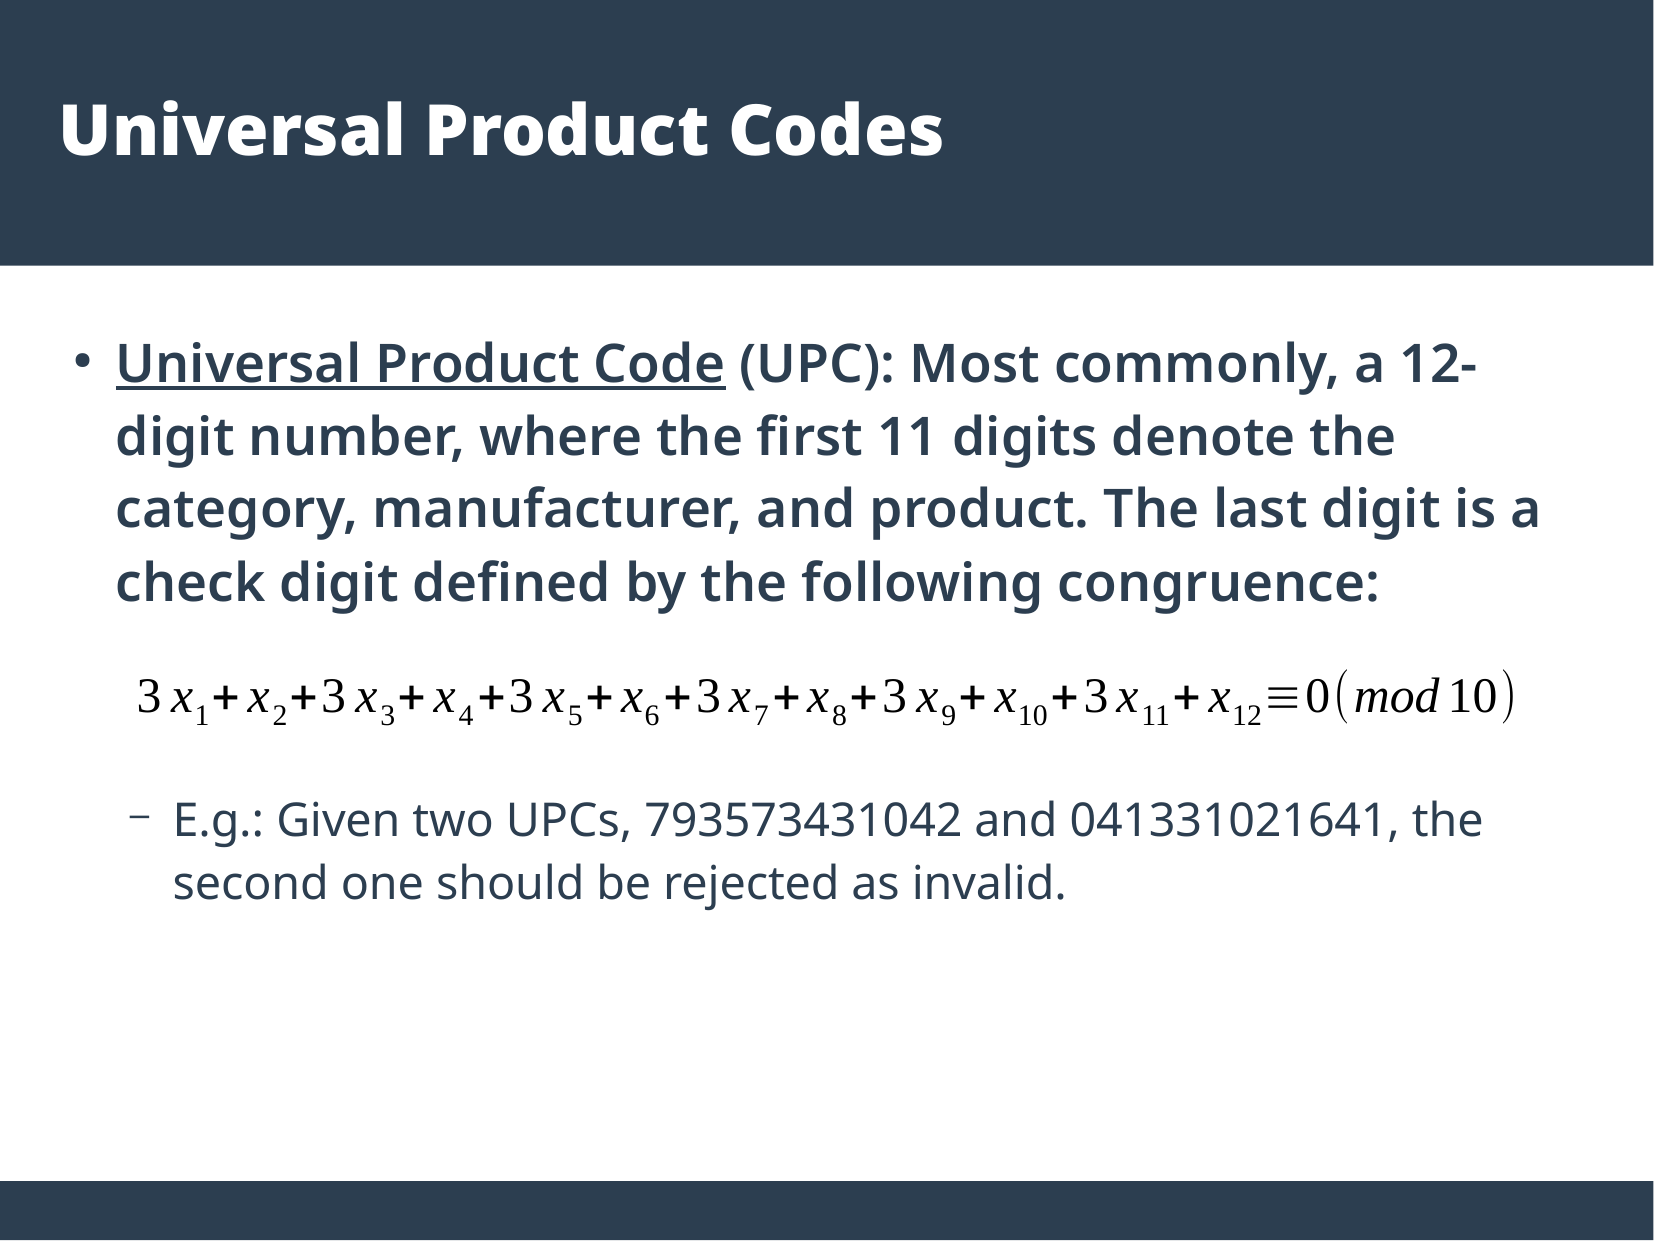

# Universal Product Codes
Universal Product Code (UPC): Most commonly, a 12-digit number, where the first 11 digits denote the category, manufacturer, and product. The last digit is a check digit defined by the following congruence:
E.g.: Given two UPCs, 793573431042 and 041331021641, the second one should be rejected as invalid.